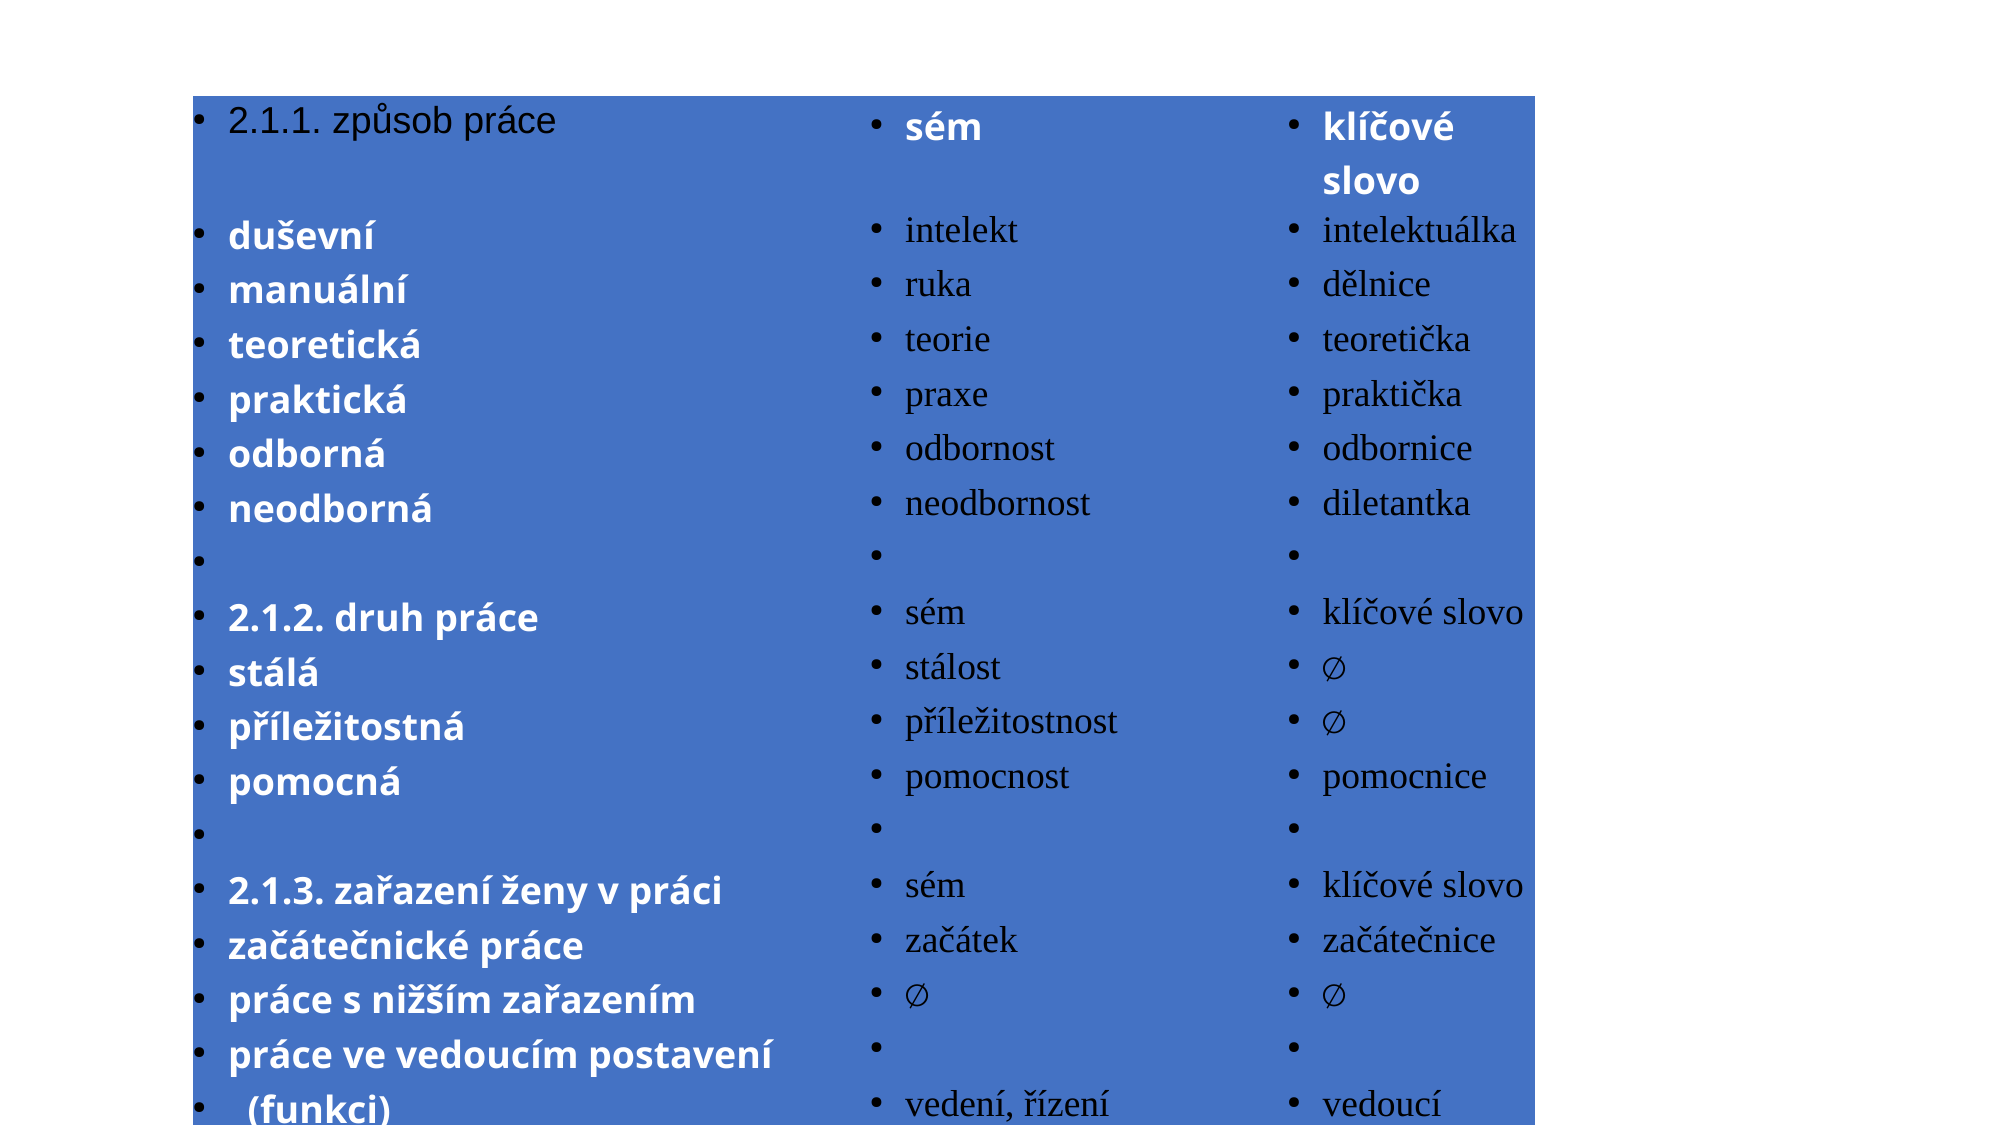

| 2.1.1. způsob práce | sém | klíčové slovo |
| --- | --- | --- |
| duševní | intelekt | intelektuálka |
| manuální | ruka | dělnice |
| teoretická | teorie | teoretička |
| praktická | praxe | praktička |
| odborná | odbornost | odbornice |
| neodborná | neodbornost | diletantka |
| | | |
| 2.1.2. druh práce | sém | klíčové slovo |
| stálá | stálost | ∅ |
| příležitostná | příležitostnost | ∅ |
| pomocná | pomocnost | pomocnice |
| | | |
| 2.1.3. zařazení ženy v práci | sém | klíčové slovo |
| začátečnické práce | začátek | začátečnice |
| práce s nižším zařazením | ∅ | ∅ |
| práce ve vedoucím postavení | | |
| (funkci) | vedení, řízení | vedoucí |
| práce spojená s titulem, | | |
| se získanou hodností | ∅ | ∅ |